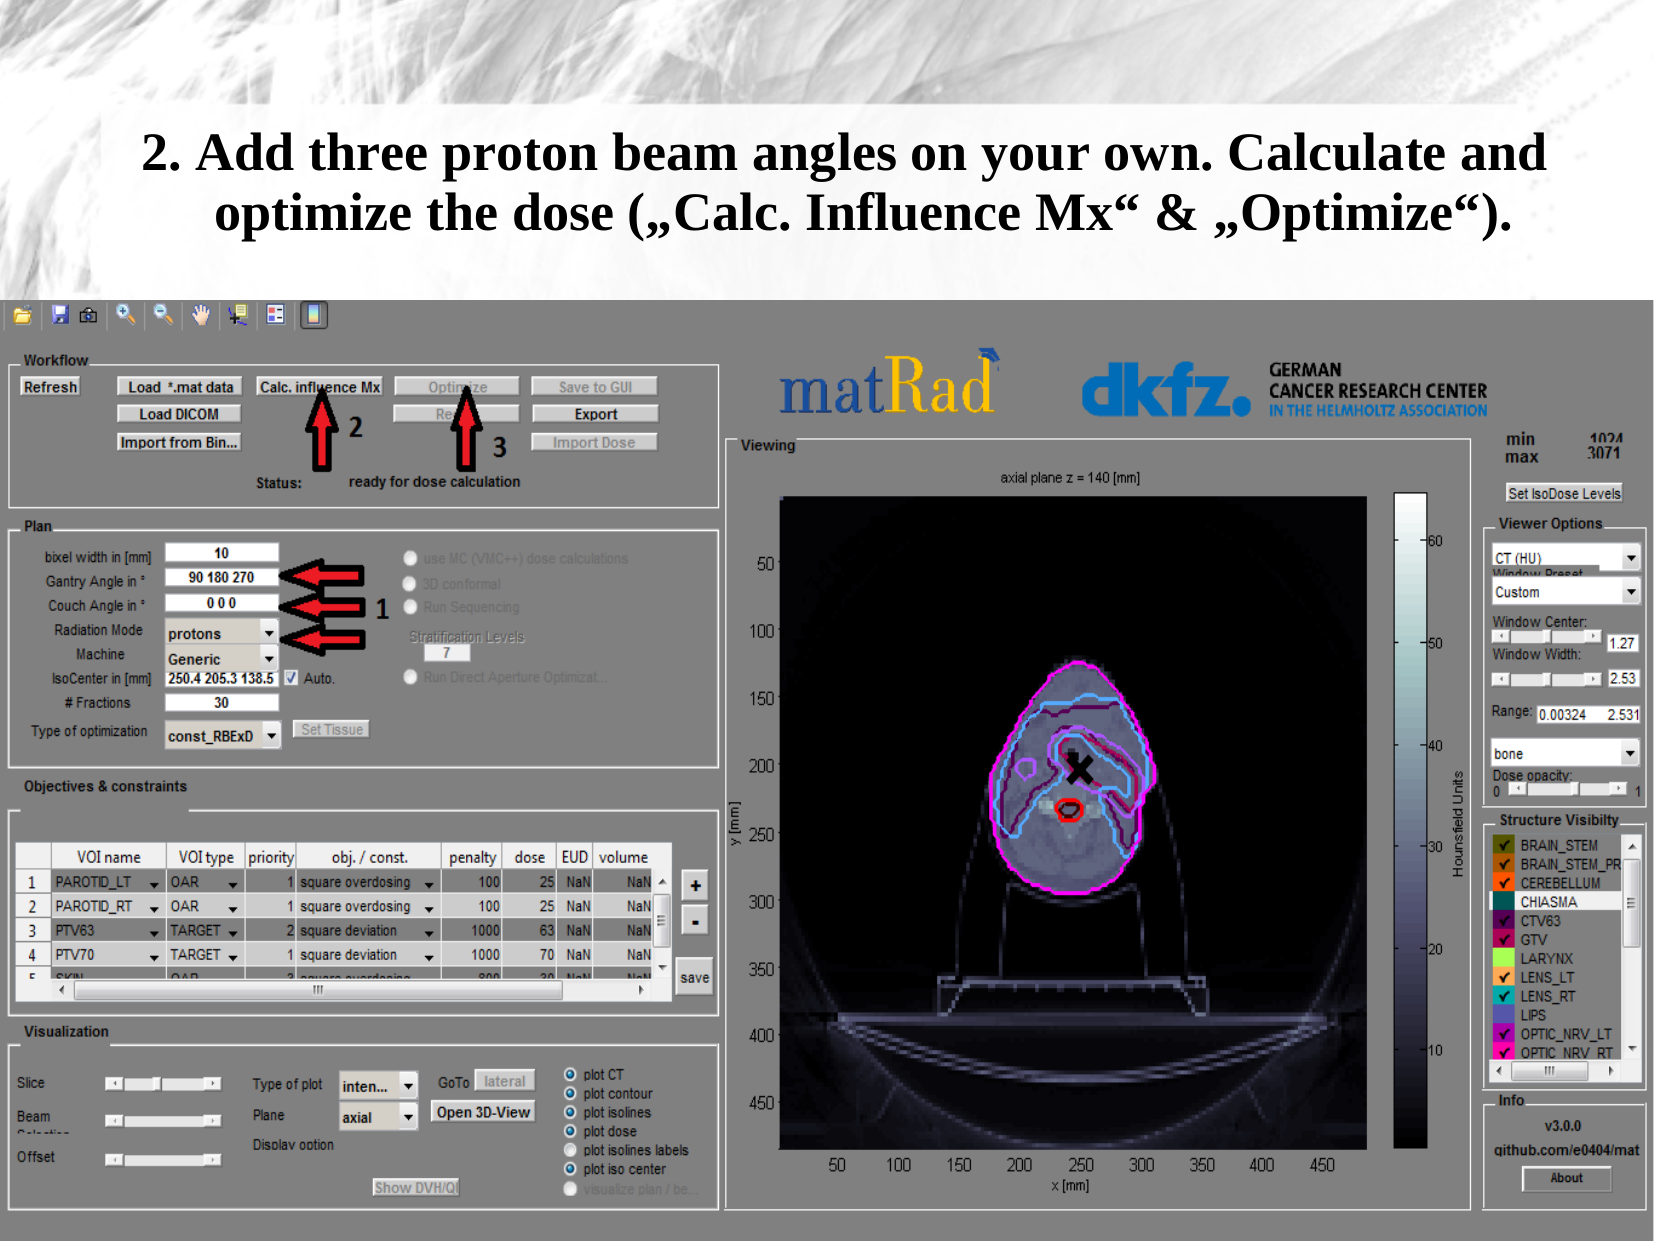

# 2. Add three proton beam angles on your own. Calculate and optimize the dose („Calc. Influence Mx“ & „Optimize“).